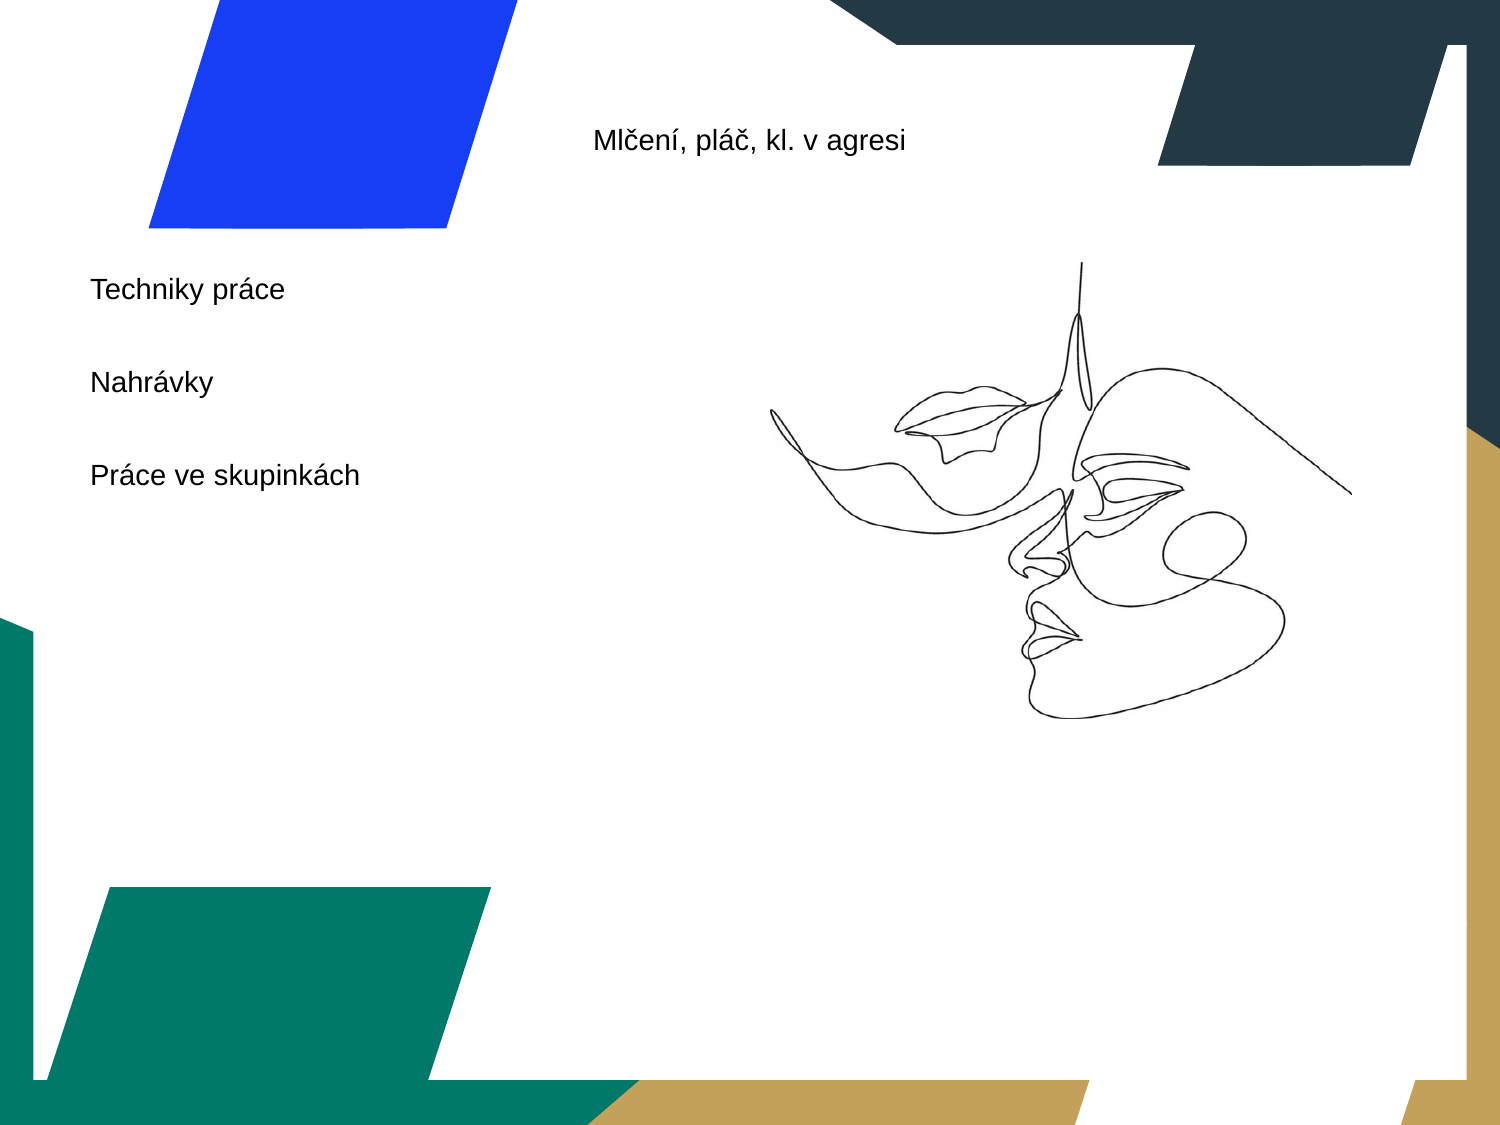

# Mlčení, pláč, kl. v agresi
Techniky práce
Nahrávky
Práce ve skupinkách